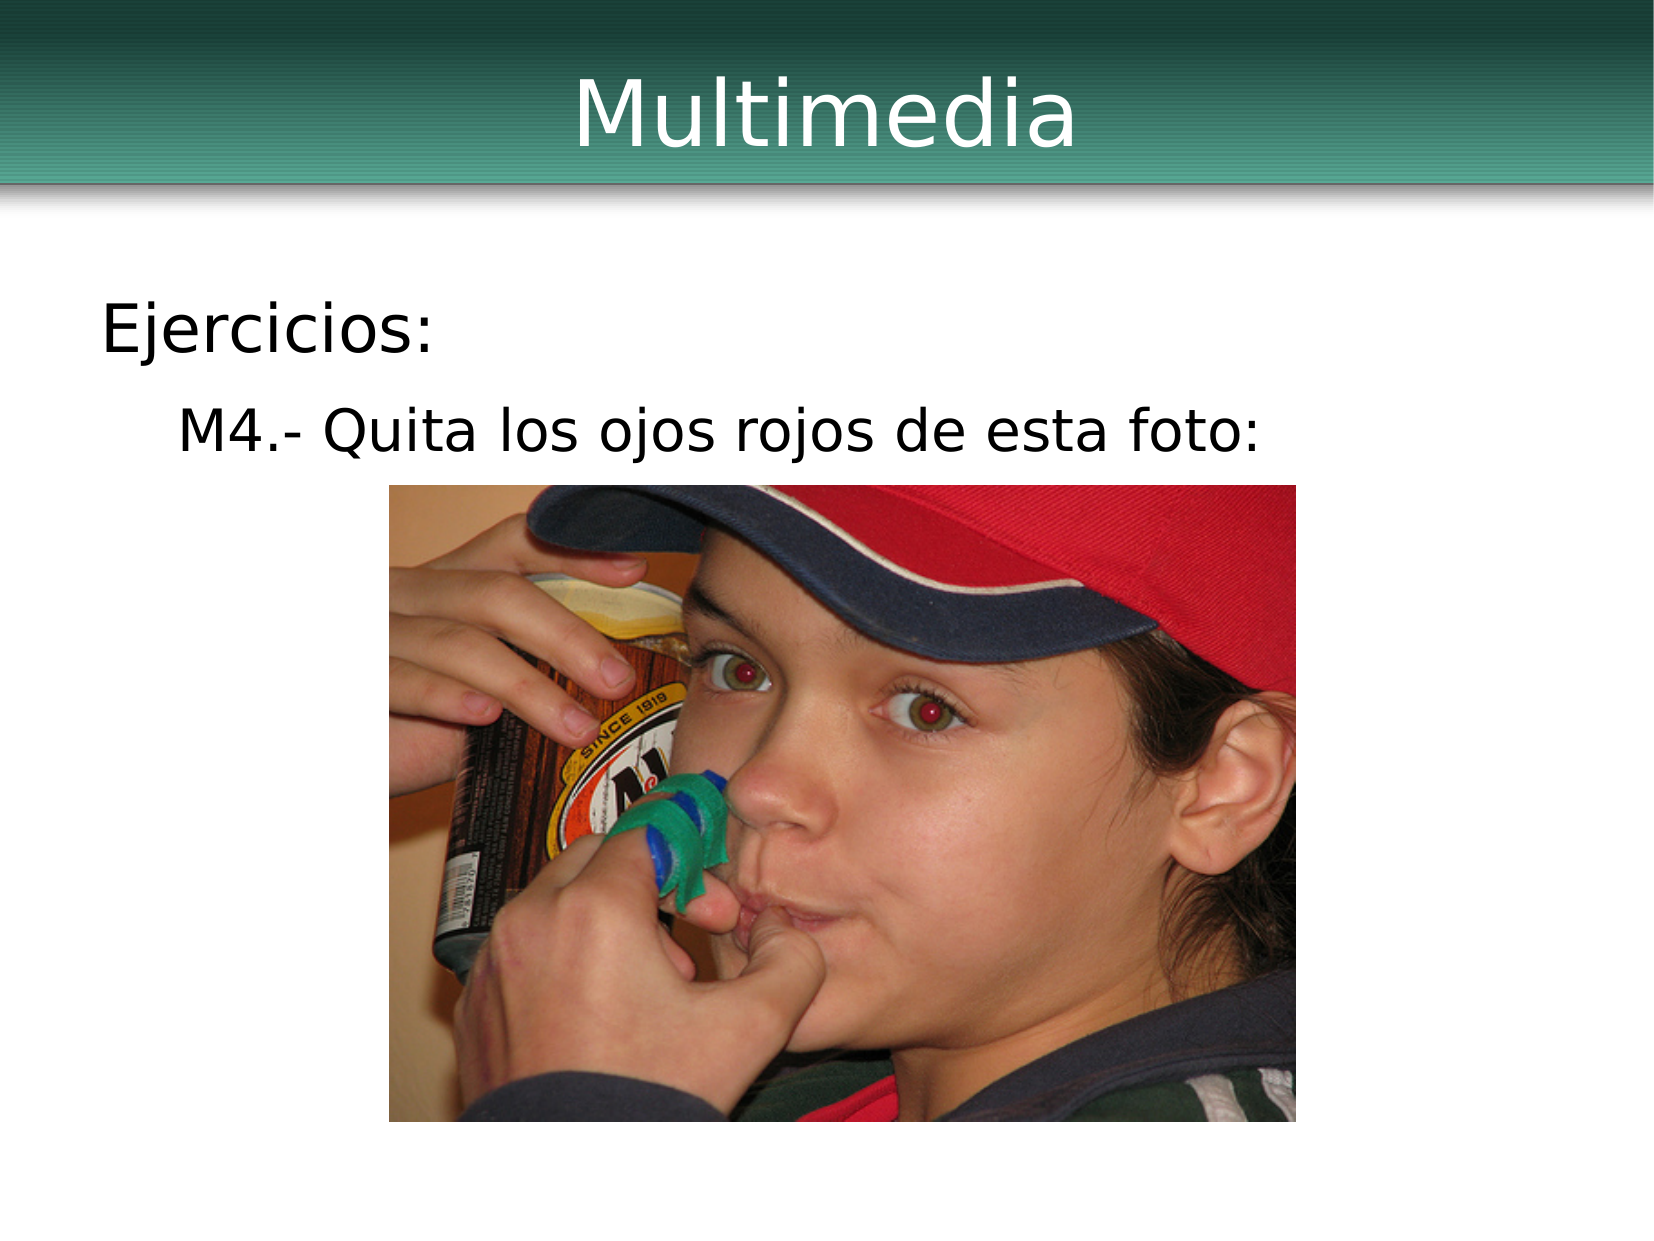

# Multimedia
Ejercicios:
M4.- Quita los ojos rojos de esta foto: